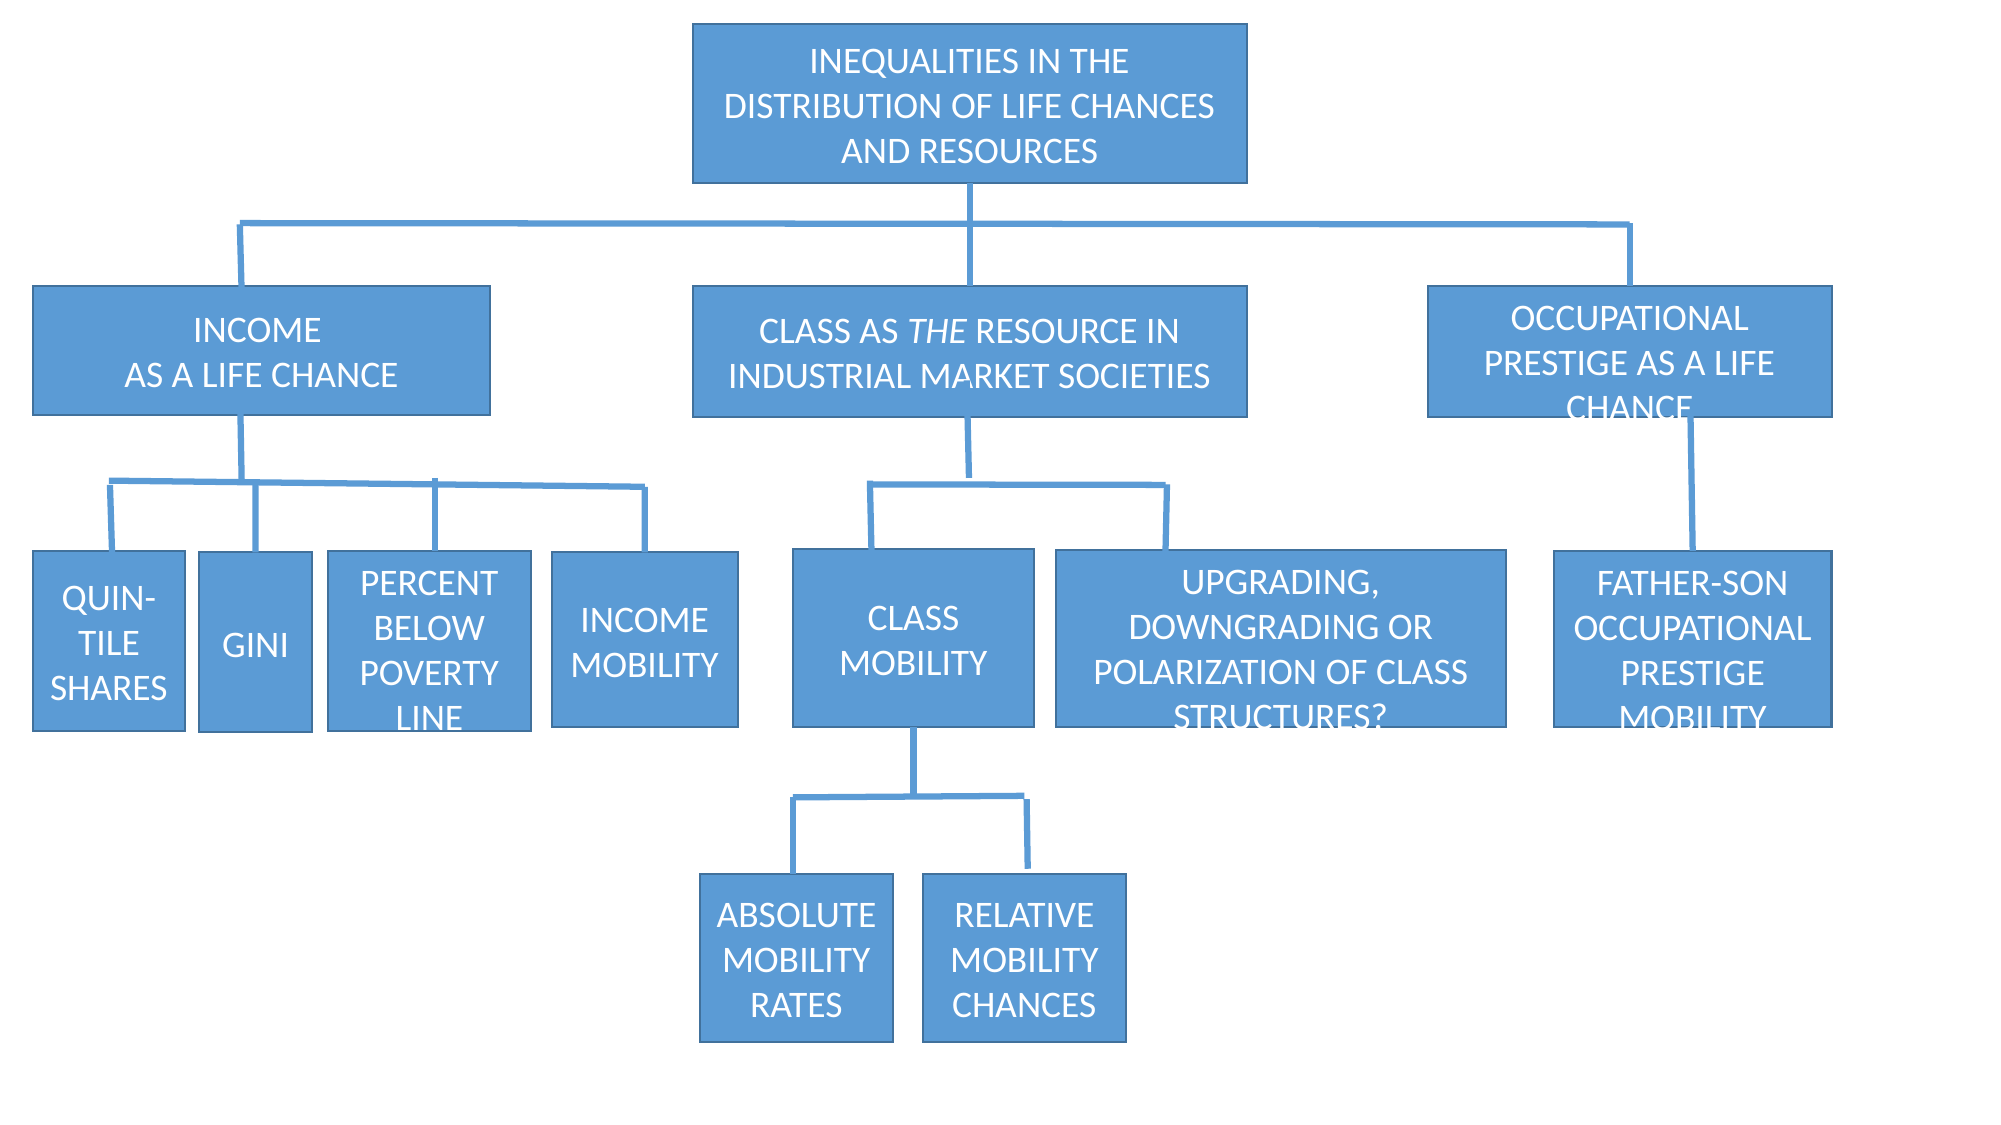

INEQUALITIES IN THE DISTRIBUTION OF LIFE CHANCES
AND RESOURCES
INCOME
AS A LIFE CHANCE
CLASS AS THE RESOURCE IN INDUSTRIAL MARKET SOCIETIES
OCCUPATIONAL PRESTIGE AS A LIFE CHANCE
CLASS MOBILITY
UPGRADING, DOWNGRADING OR POLARIZATION OF CLASS STRUCTURES?
QUIN-TILE SHARES
PERCENT BELOW POVERTY LINE
FATHER-SON OCCUPATIONAL PRESTIGE MOBILITY
GINI
INCOMEMOBILITY
ABSOLUTE MOBILITY RATES
RELATIVE MOBILITY CHANCES